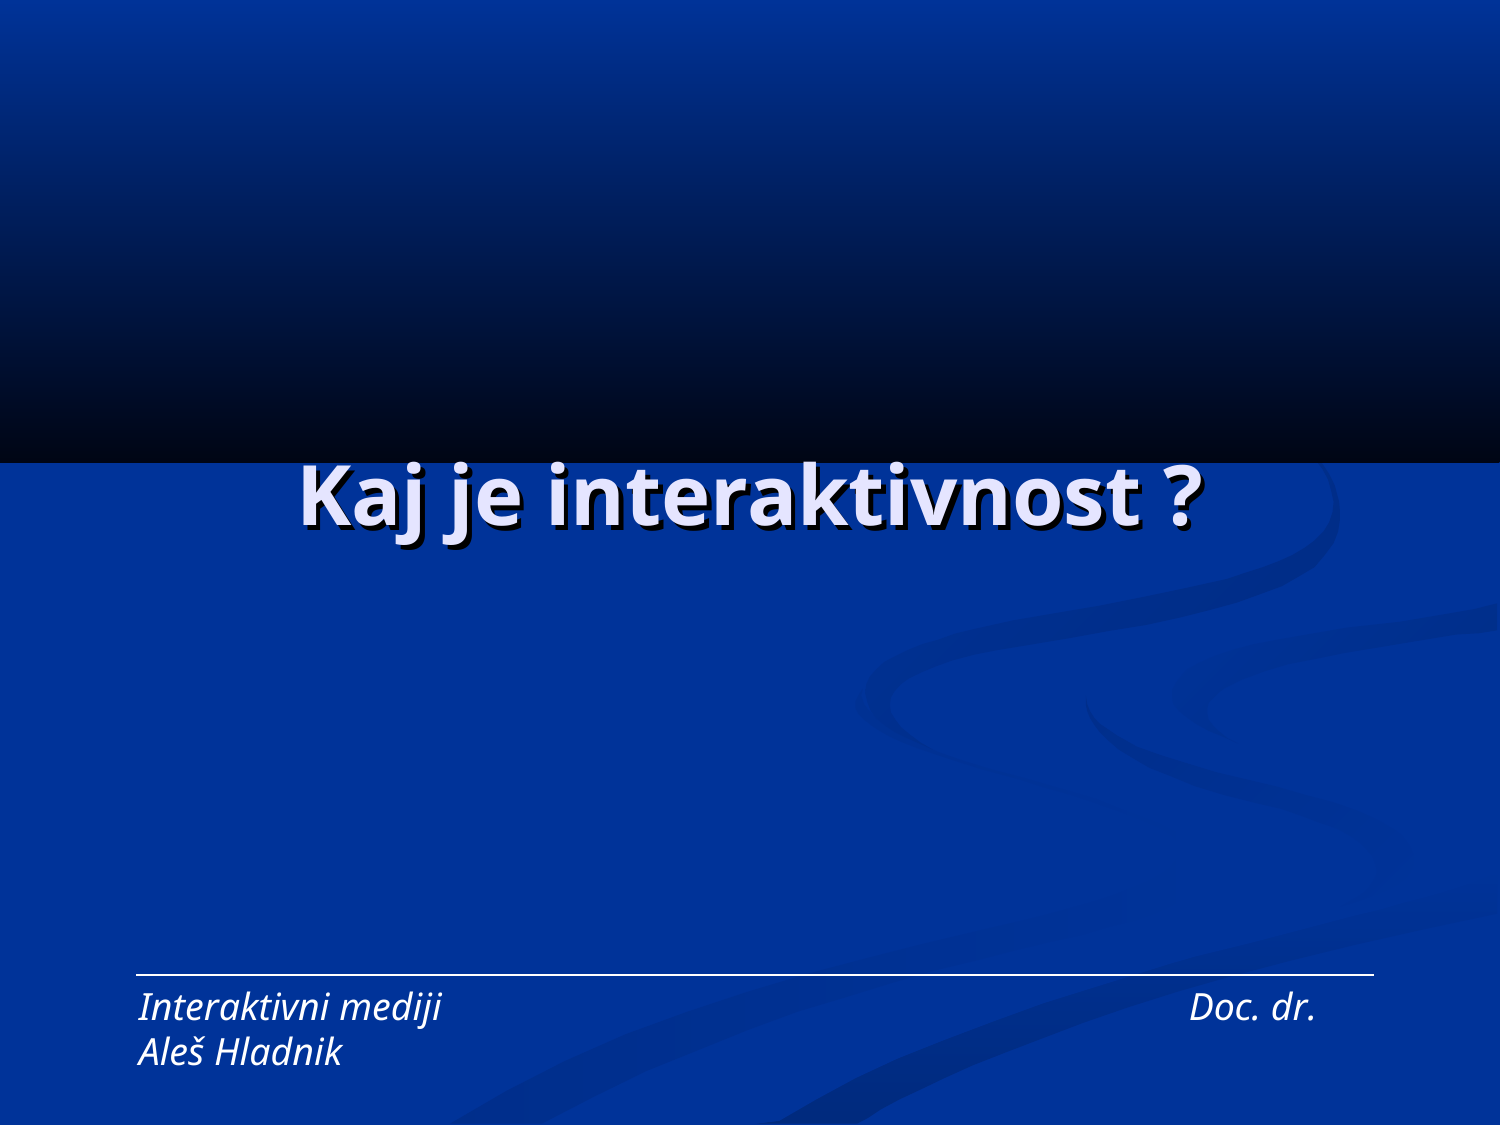

# Kaj je interaktivnost ?
Interaktivni mediji		 	 		Doc. dr. Aleš Hladnik